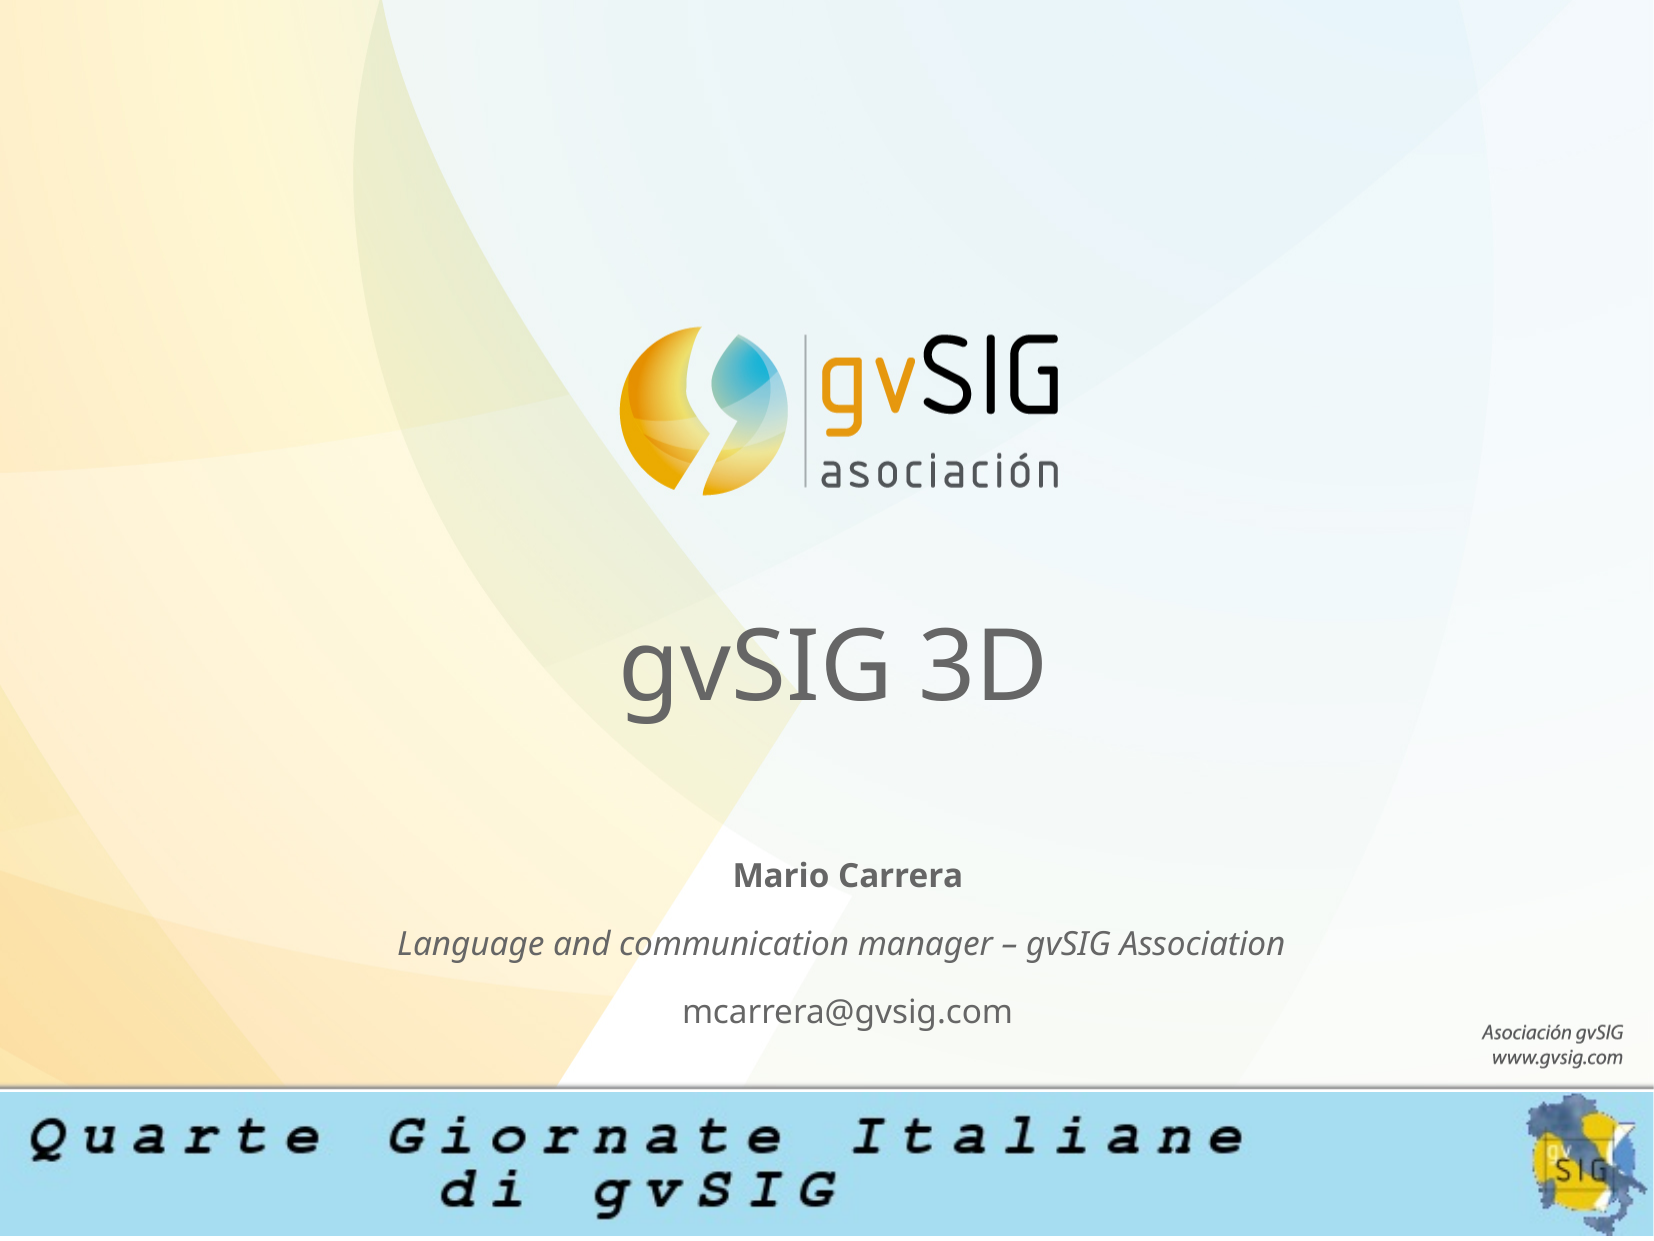

# gvSIG 3D
Mario Carrera
Language and communication manager – gvSIG Association
mcarrera@gvsig.com
Espacio para logotipos